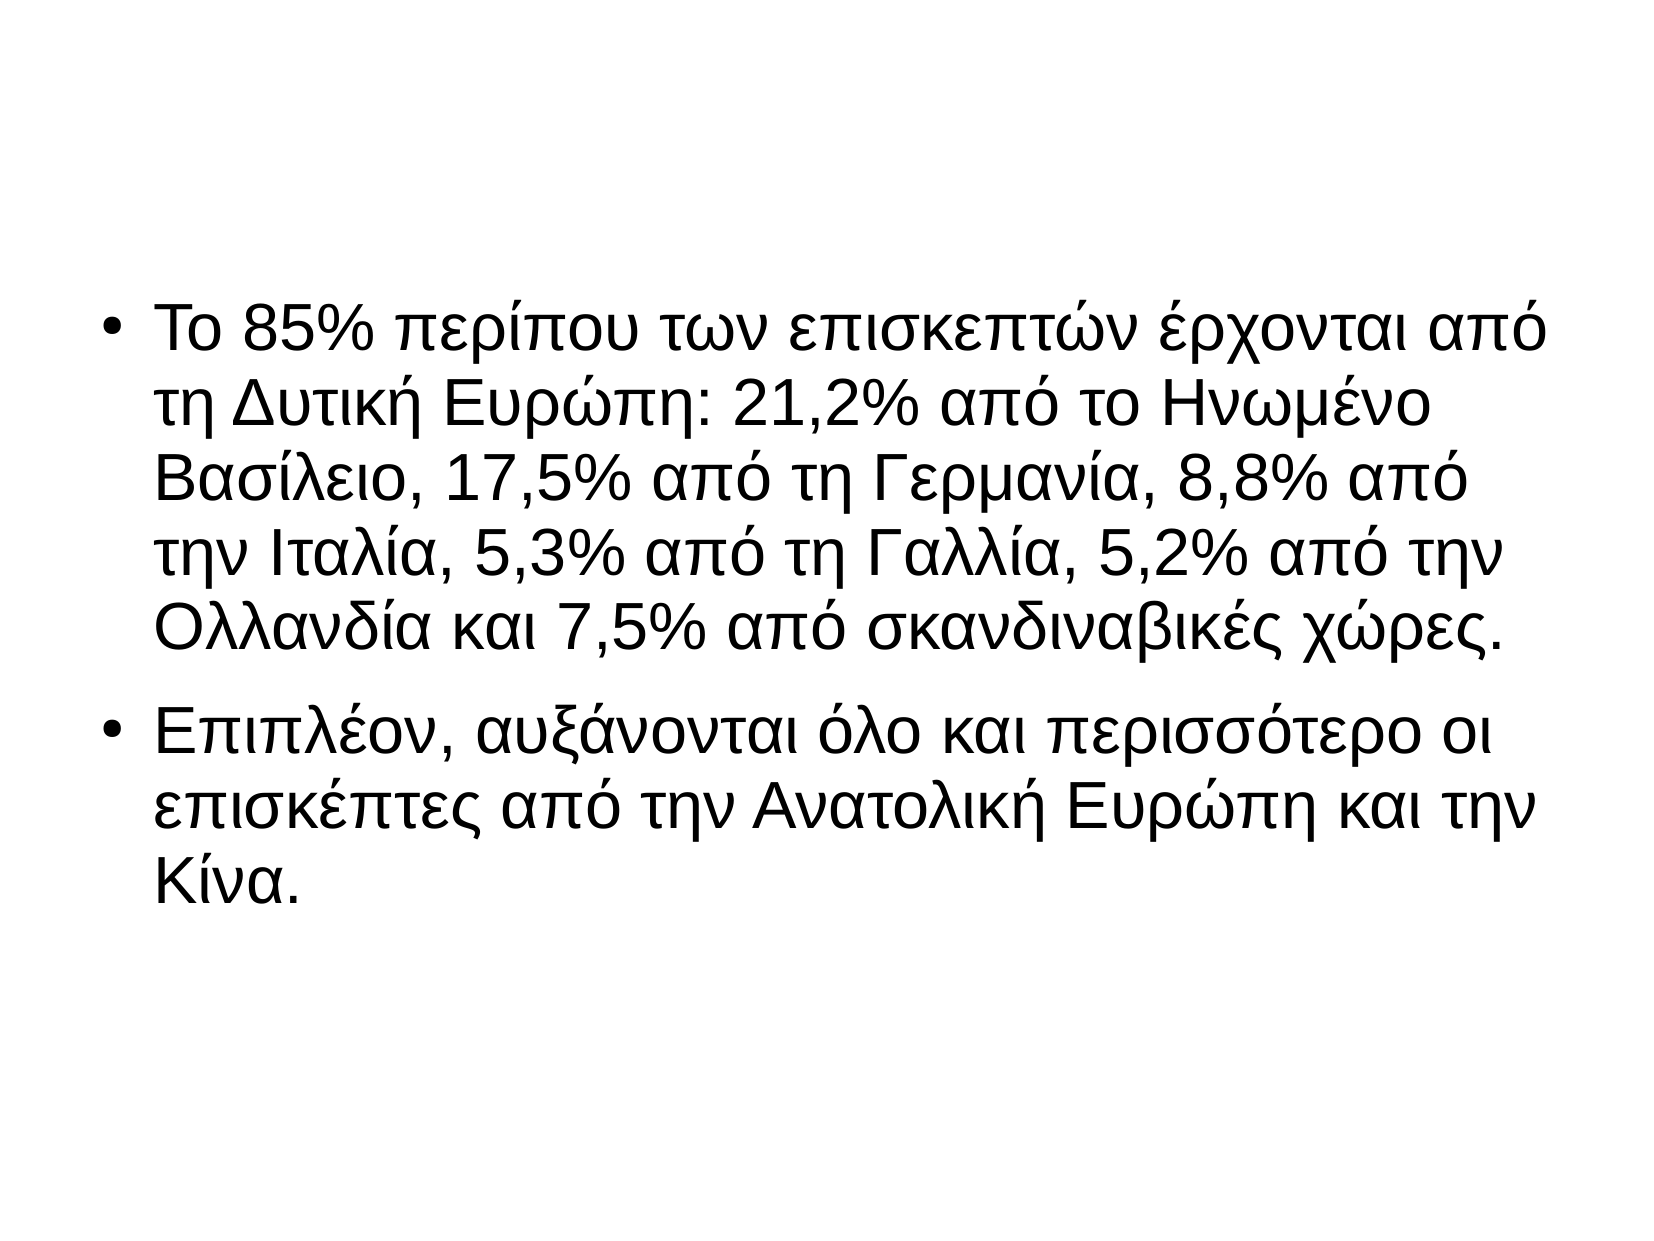

#
Το 85% περίπου των επισκεπτών έρχονται από τη Δυτική Ευρώπη: 21,2% από το Ηνωμένο Βασίλειο, 17,5% από τη Γερμανία, 8,8% από την Ιταλία, 5,3% από τη Γαλλία, 5,2% από την Ολλανδία και 7,5% από σκανδιναβικές χώρες.
Επιπλέον, αυξάνονται όλο και περισσότερο οι επισκέπτες από την Ανατολική Ευρώπη και την Κίνα.